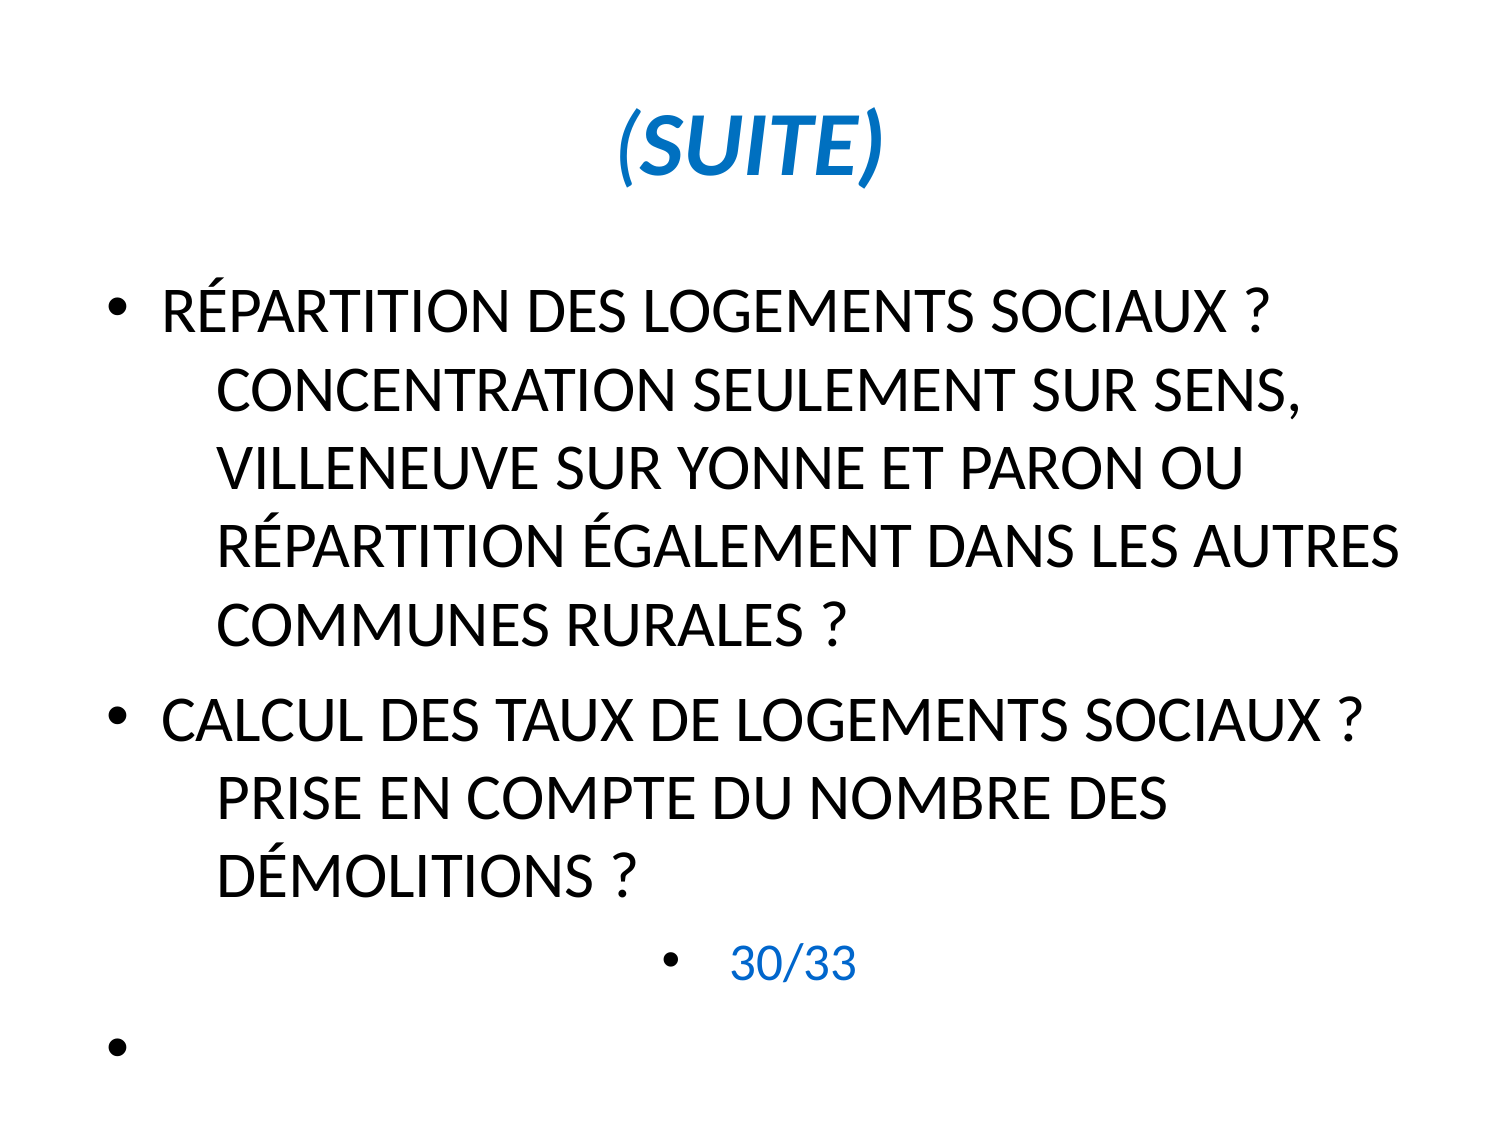

# (SUITE)
RÉPARTITION DES LOGEMENTS SOCIAUX ? CONCENTRATION SEULEMENT SUR SENS, VILLENEUVE SUR YONNE ET PARON OU RÉPARTITION ÉGALEMENT DANS LES AUTRES COMMUNES RURALES ?
CALCUL DES TAUX DE LOGEMENTS SOCIAUX ? PRISE EN COMPTE DU NOMBRE DES DÉMOLITIONS ?
30/33